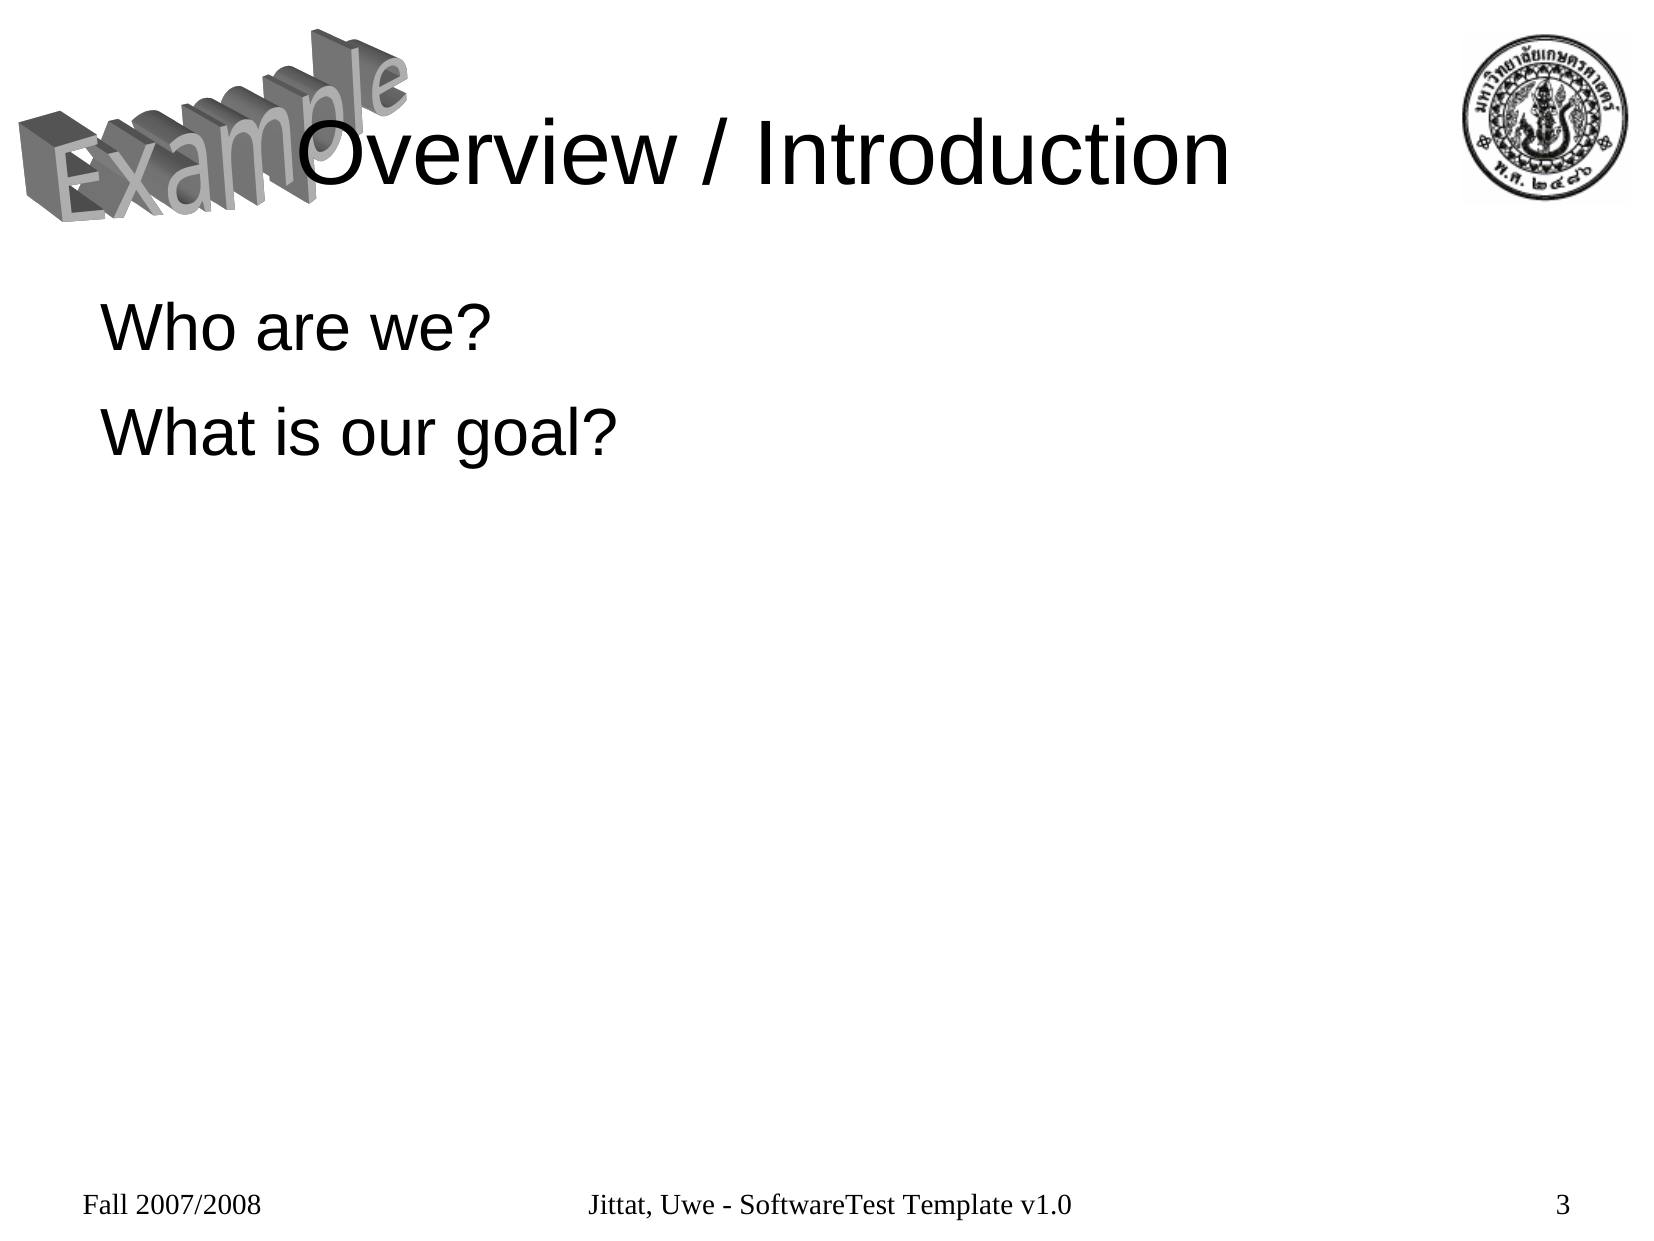

# Overview / Introduction
Who are we?
What is our goal?
Fall 2007/2008
 Jittat, Uwe - SoftwareTest Template v1.0
3